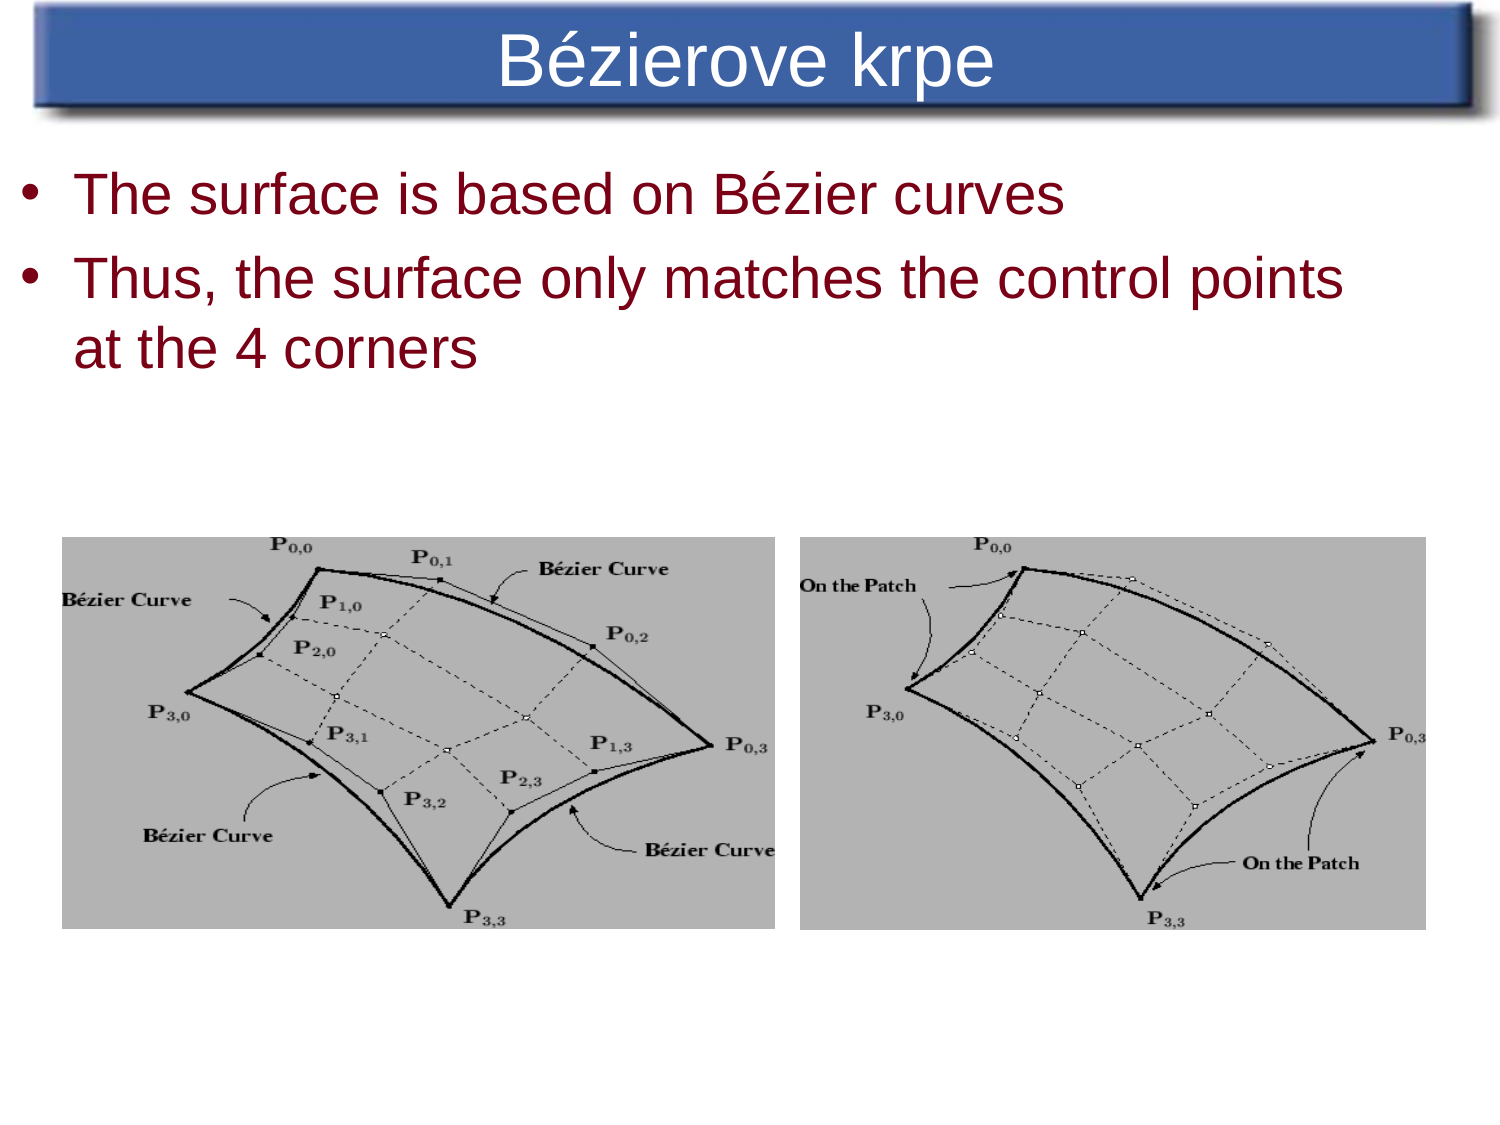

# Bézierove krpe
The surface is based on Bézier curves
Thus, the surface only matches the control points at the 4 corners